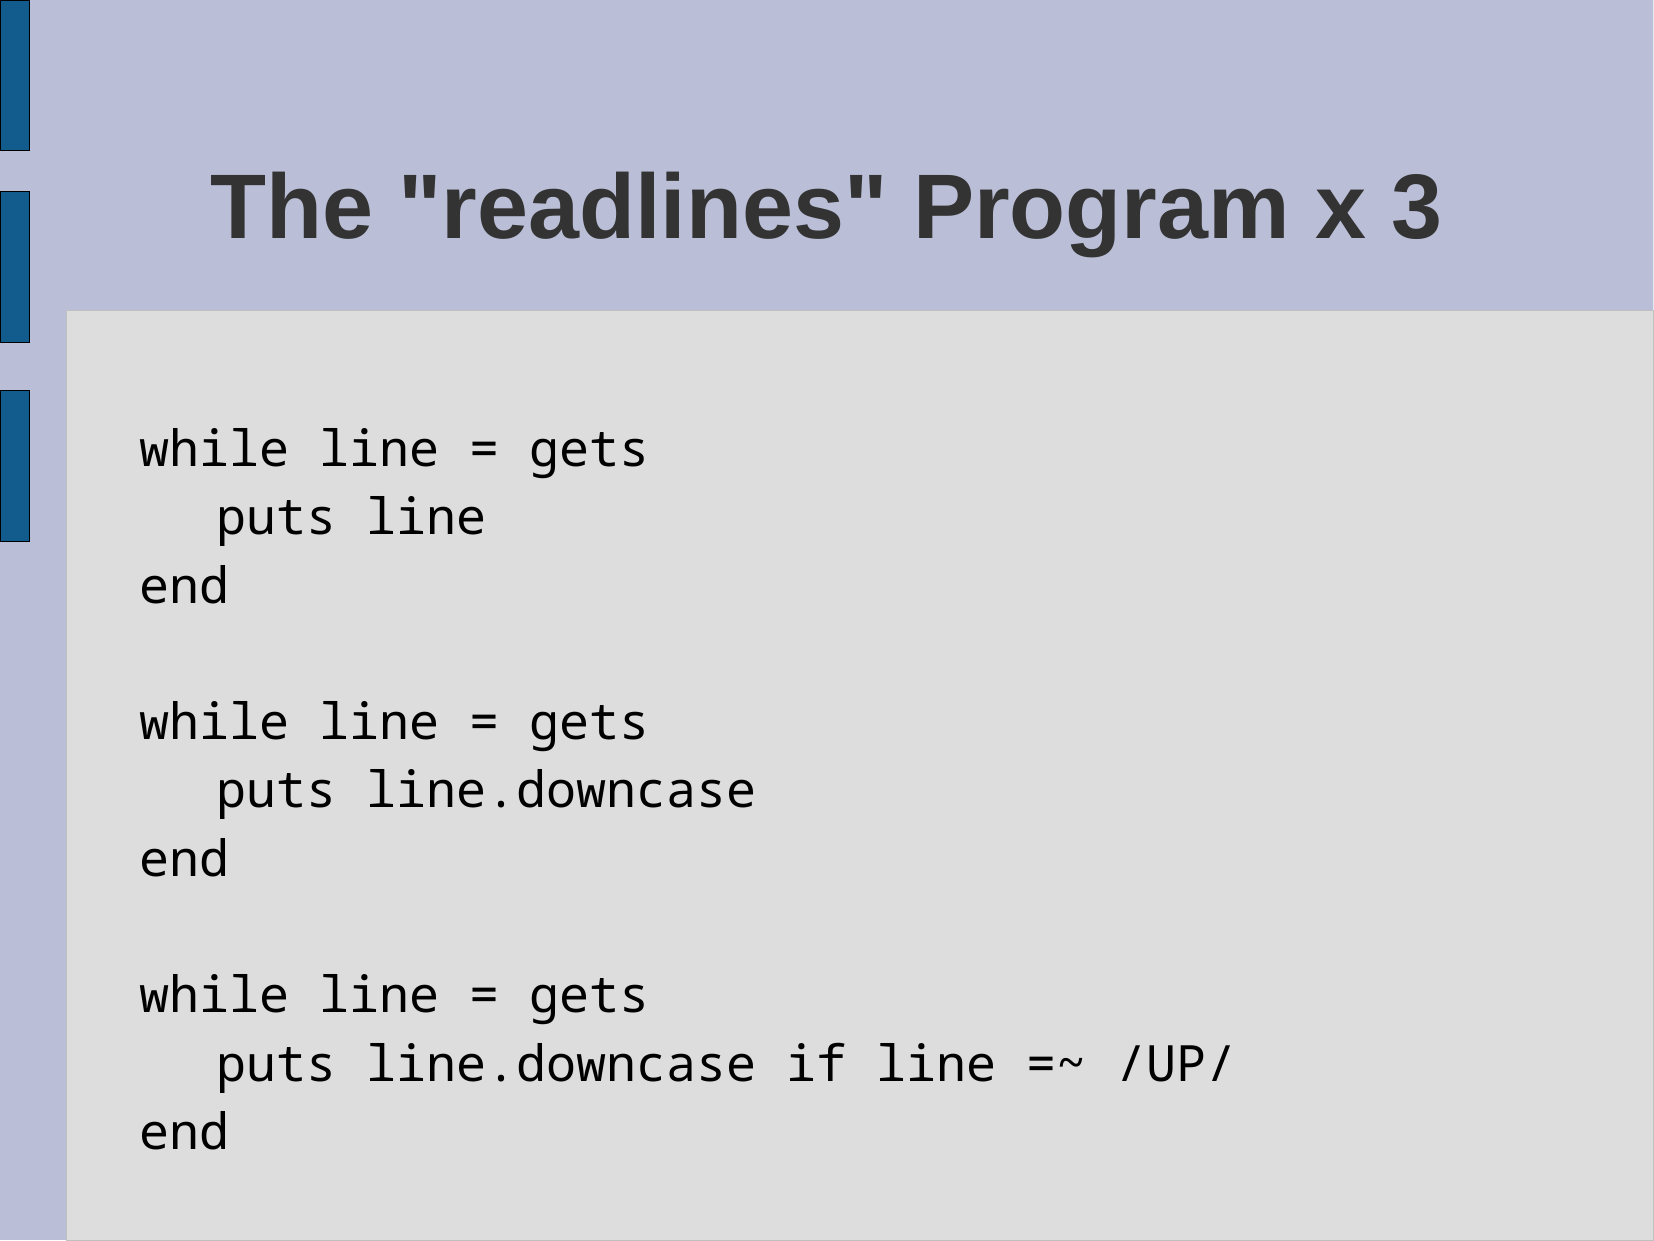

#
The "readlines" Program x 3
while line = gets
puts line
end
while line = gets
puts line.downcase
end
while line = gets
puts line.downcase if line =~ /UP/
end